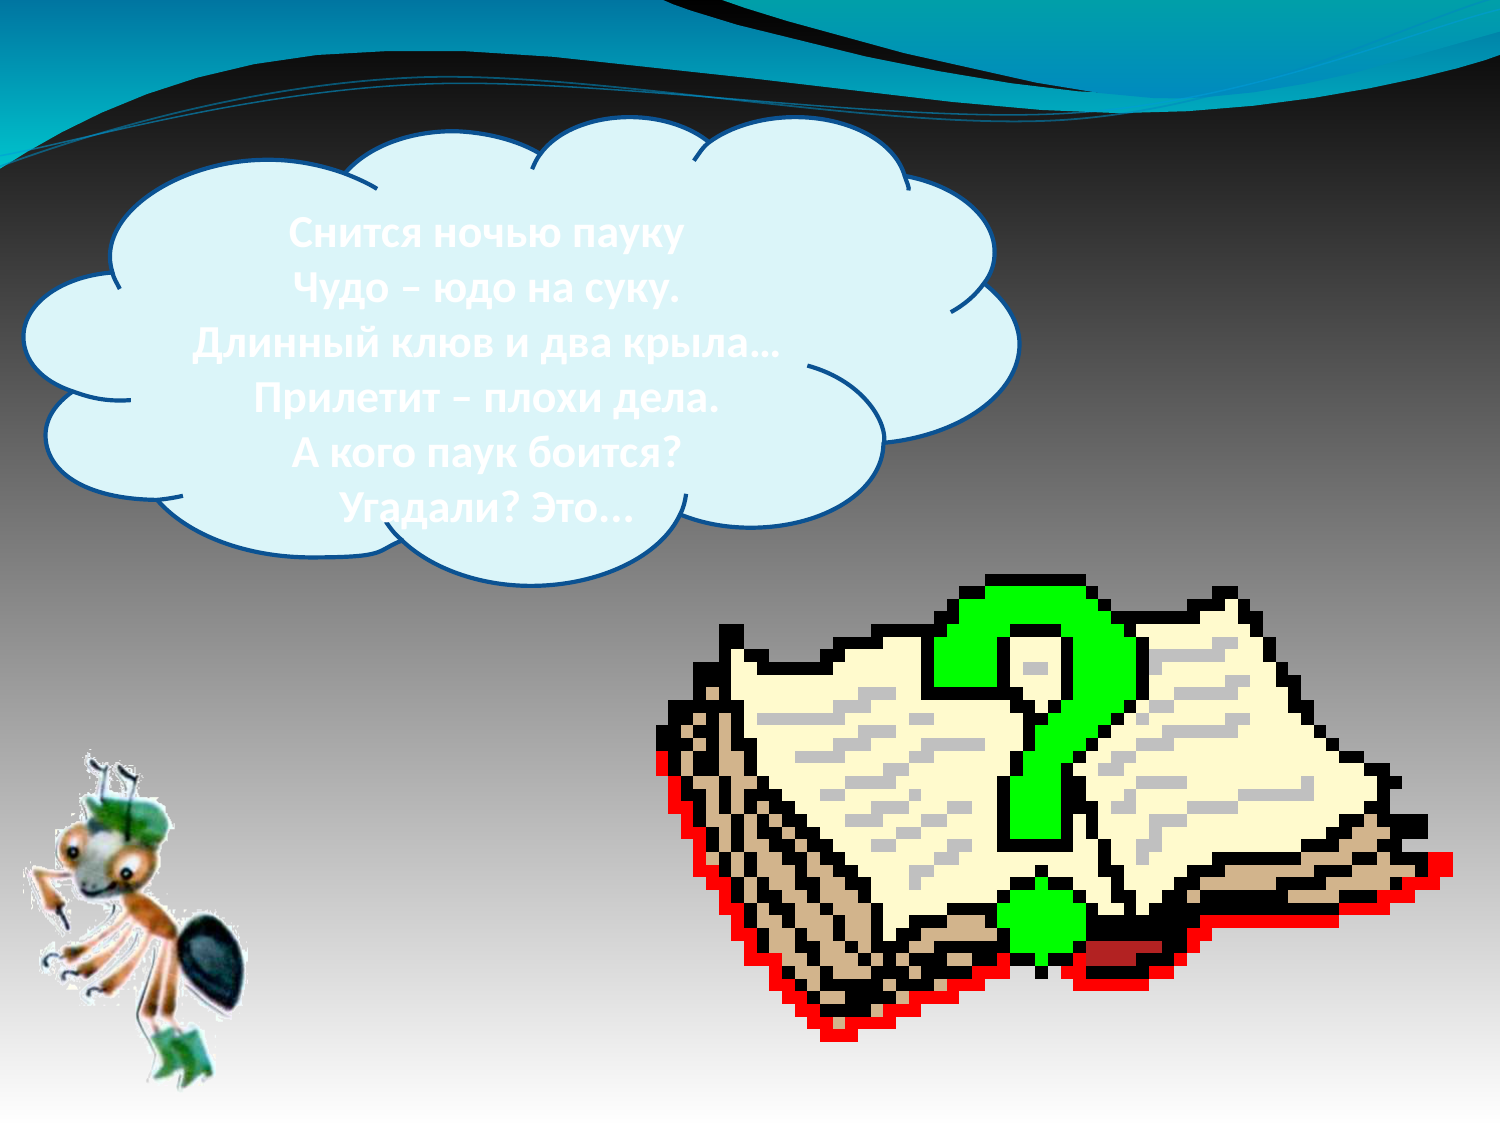

Снится ночью пауку
Чудо – юдо на суку.
Длинный клюв и два крыла…
Прилетит – плохи дела.
А кого паук боится?
Угадали? Это...